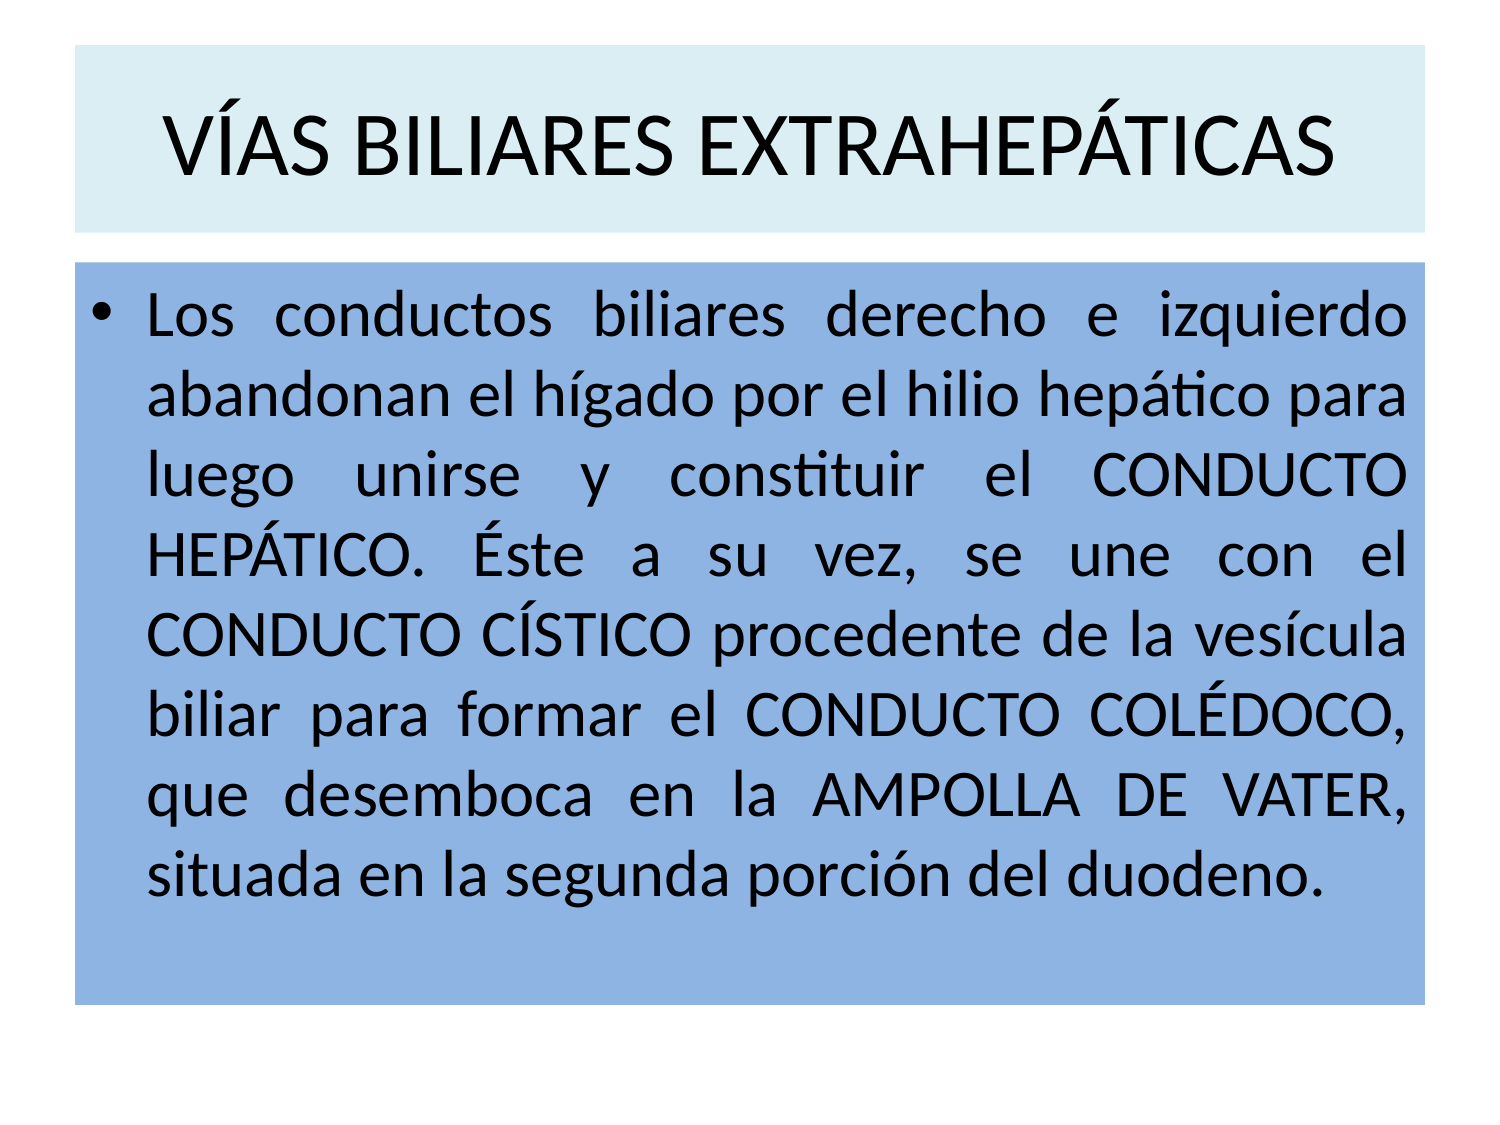

# VÍAS BILIARES EXTRAHEPÁTICAS
Los conductos biliares derecho e izquierdo abandonan el hígado por el hilio hepático para luego unirse y constituir el CONDUCTO HEPÁTICO. Éste a su vez, se une con el CONDUCTO CÍSTICO procedente de la vesícula biliar para formar el CONDUCTO COLÉDOCO, que desemboca en la AMPOLLA DE VATER, situada en la segunda porción del duodeno.